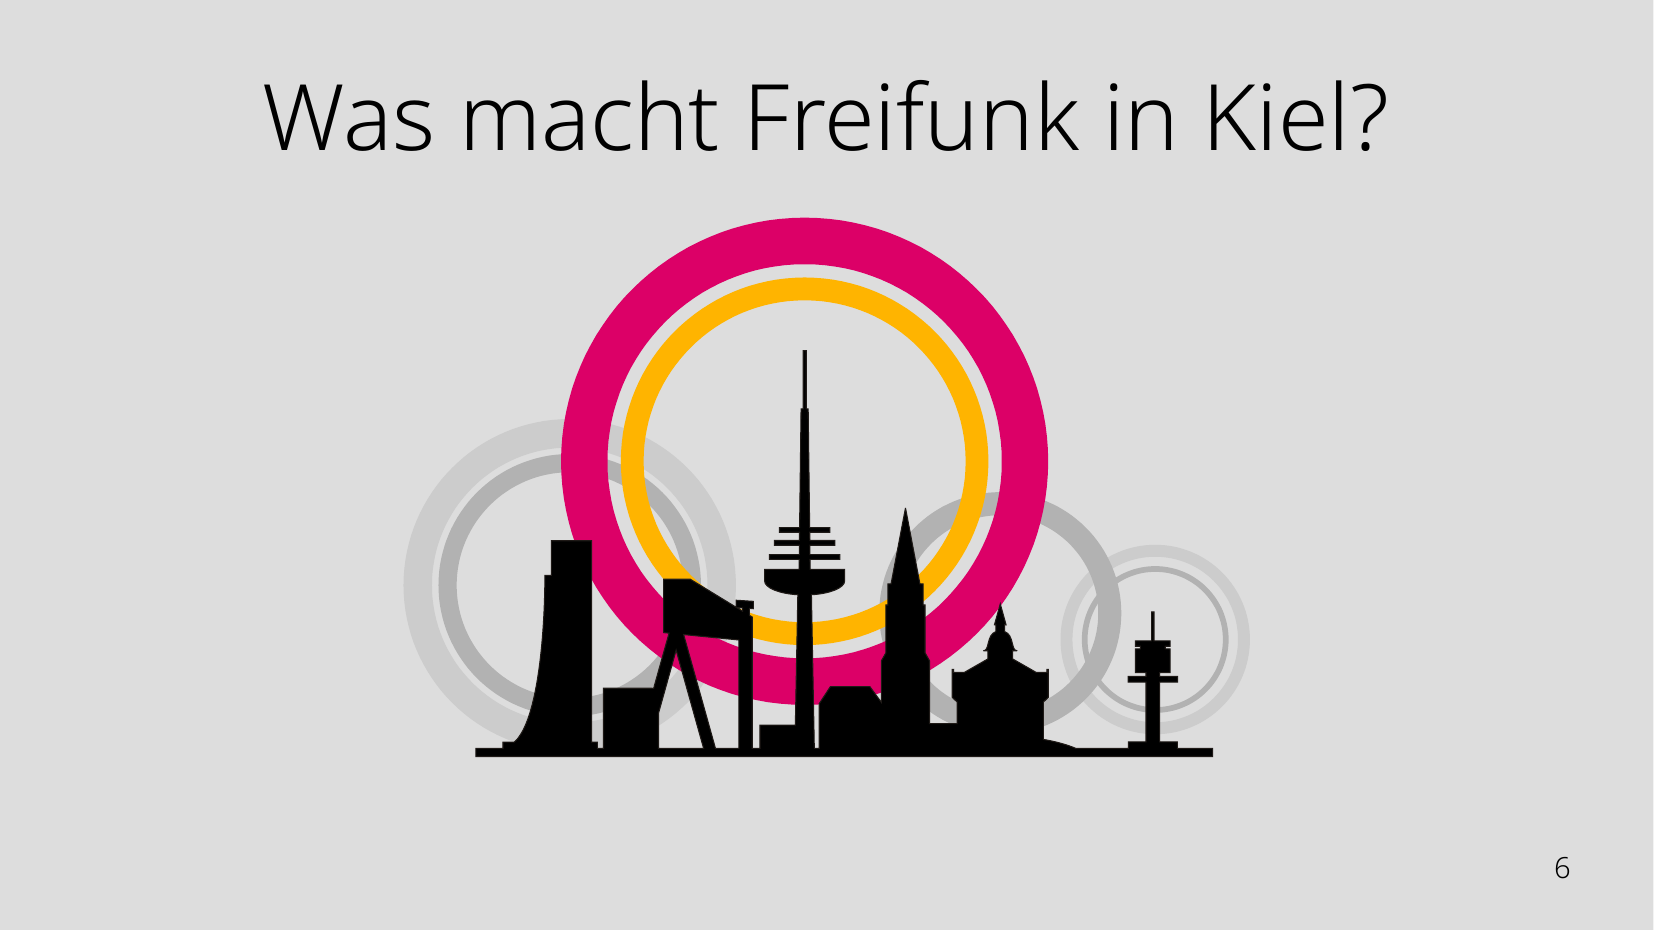

# Was macht Freifunk in Kiel?
6